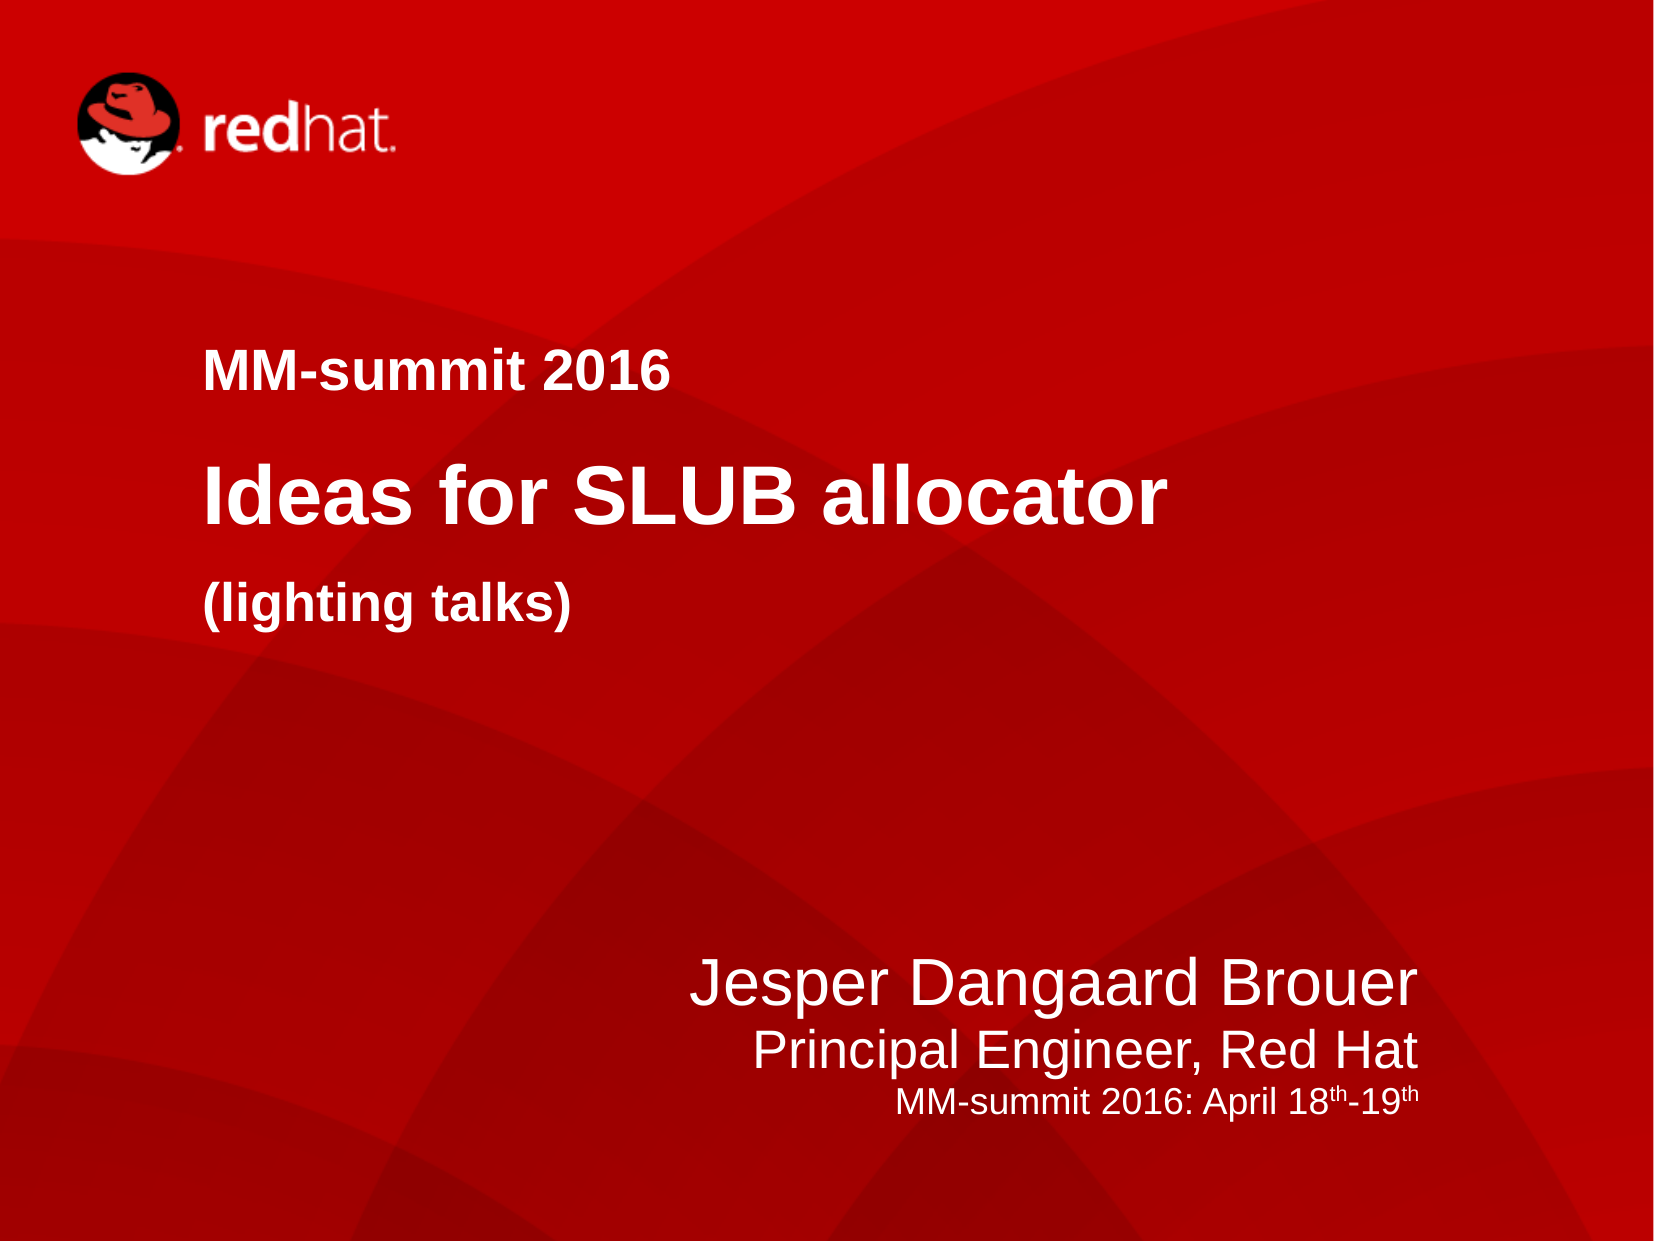

MM-summit 2016
Ideas for SLUB allocator
(lighting talks)
Jesper Dangaard Brouer
Principal Engineer, Red Hat
MM-summit 2016: April 18th-19th